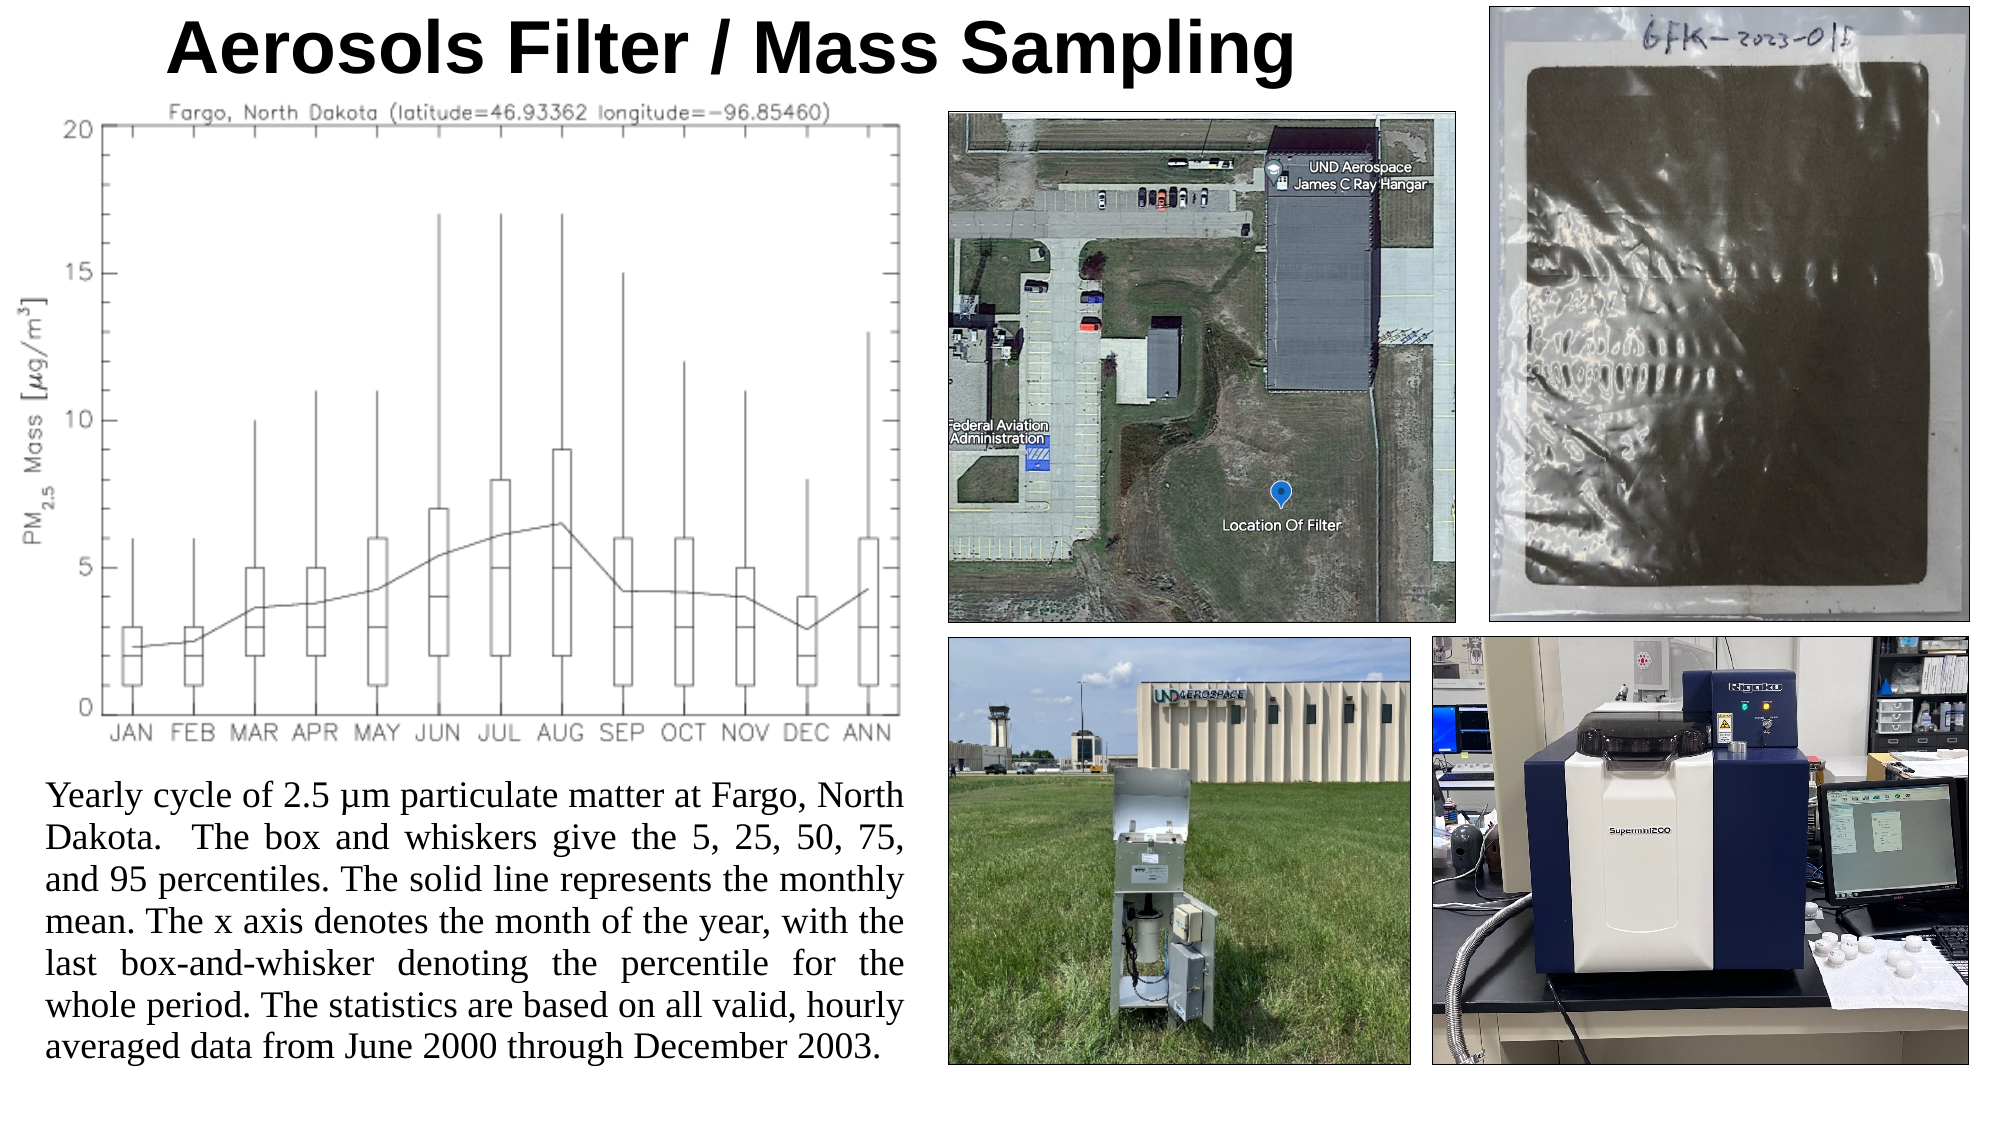

# Aerosols Filter / Mass Sampling
Yearly cycle of 2.5 µm particulate matter at Fargo, North Dakota. The box and whiskers give the 5, 25, 50, 75, and 95 percentiles. The solid line represents the monthly mean. The x axis denotes the month of the year, with the last box-and-whisker denoting the percentile for the whole period. The statistics are based on all valid, hourly averaged data from June 2000 through December 2003.